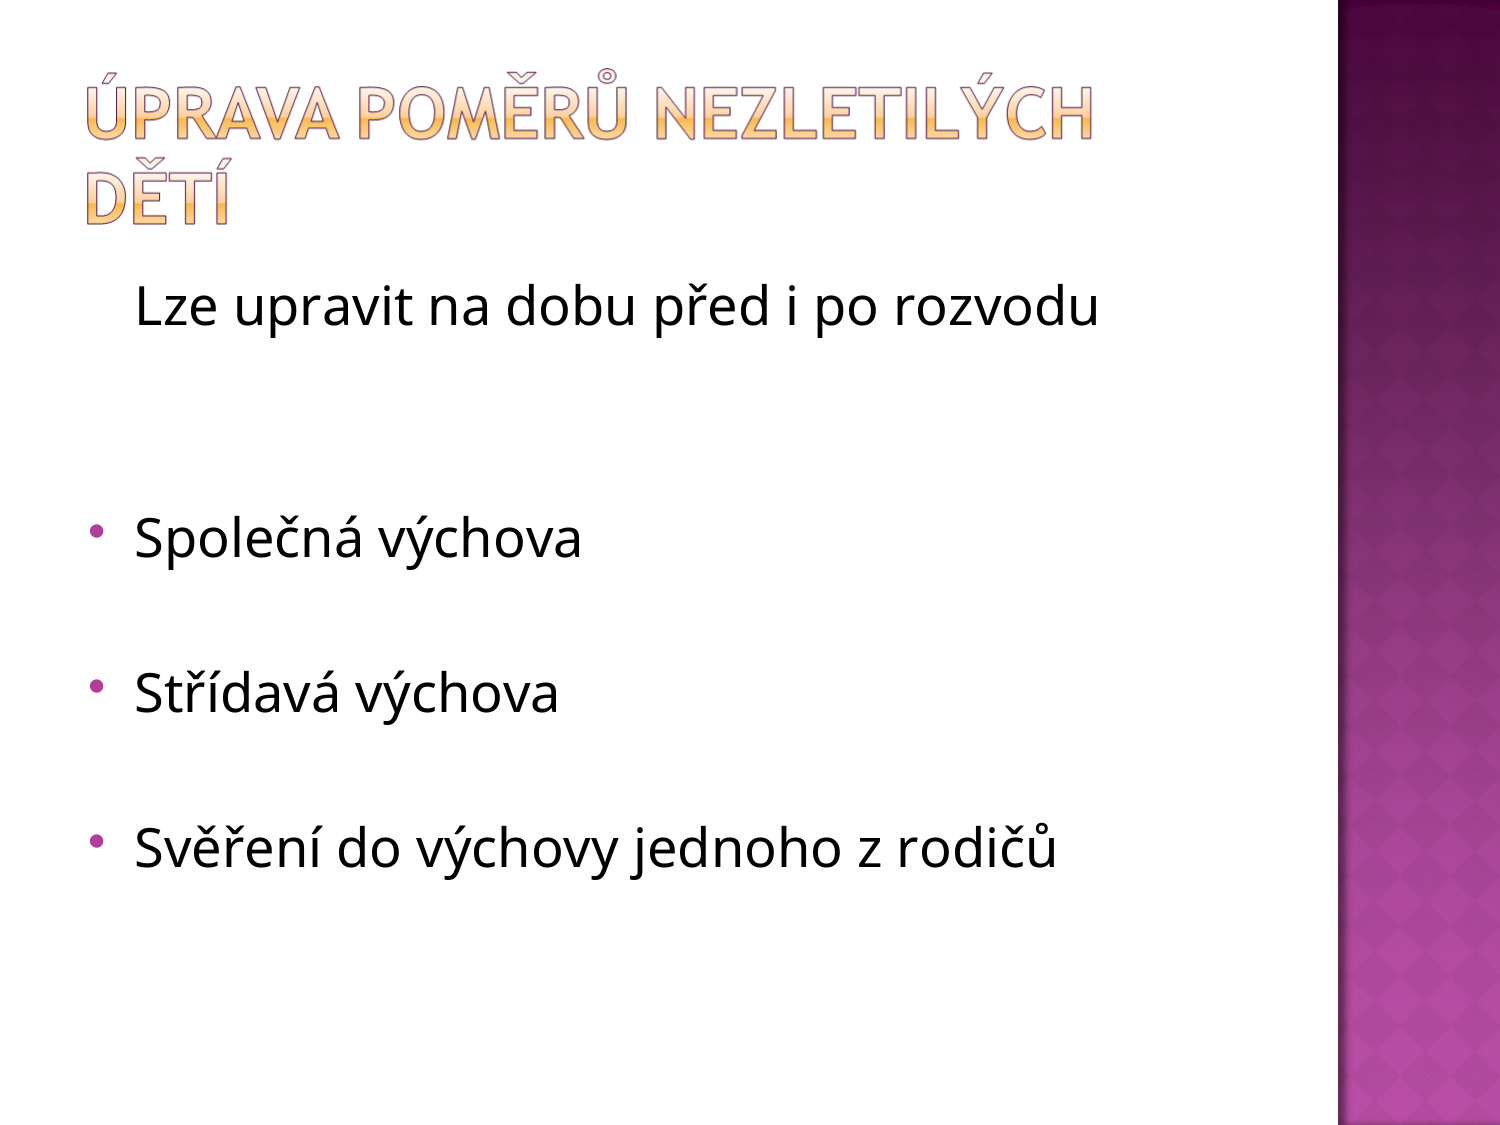

# Lze upravit na dobu před i po rozvodu
Společná výchova
Střídavá výchova
Svěření do výchovy jednoho z rodičů